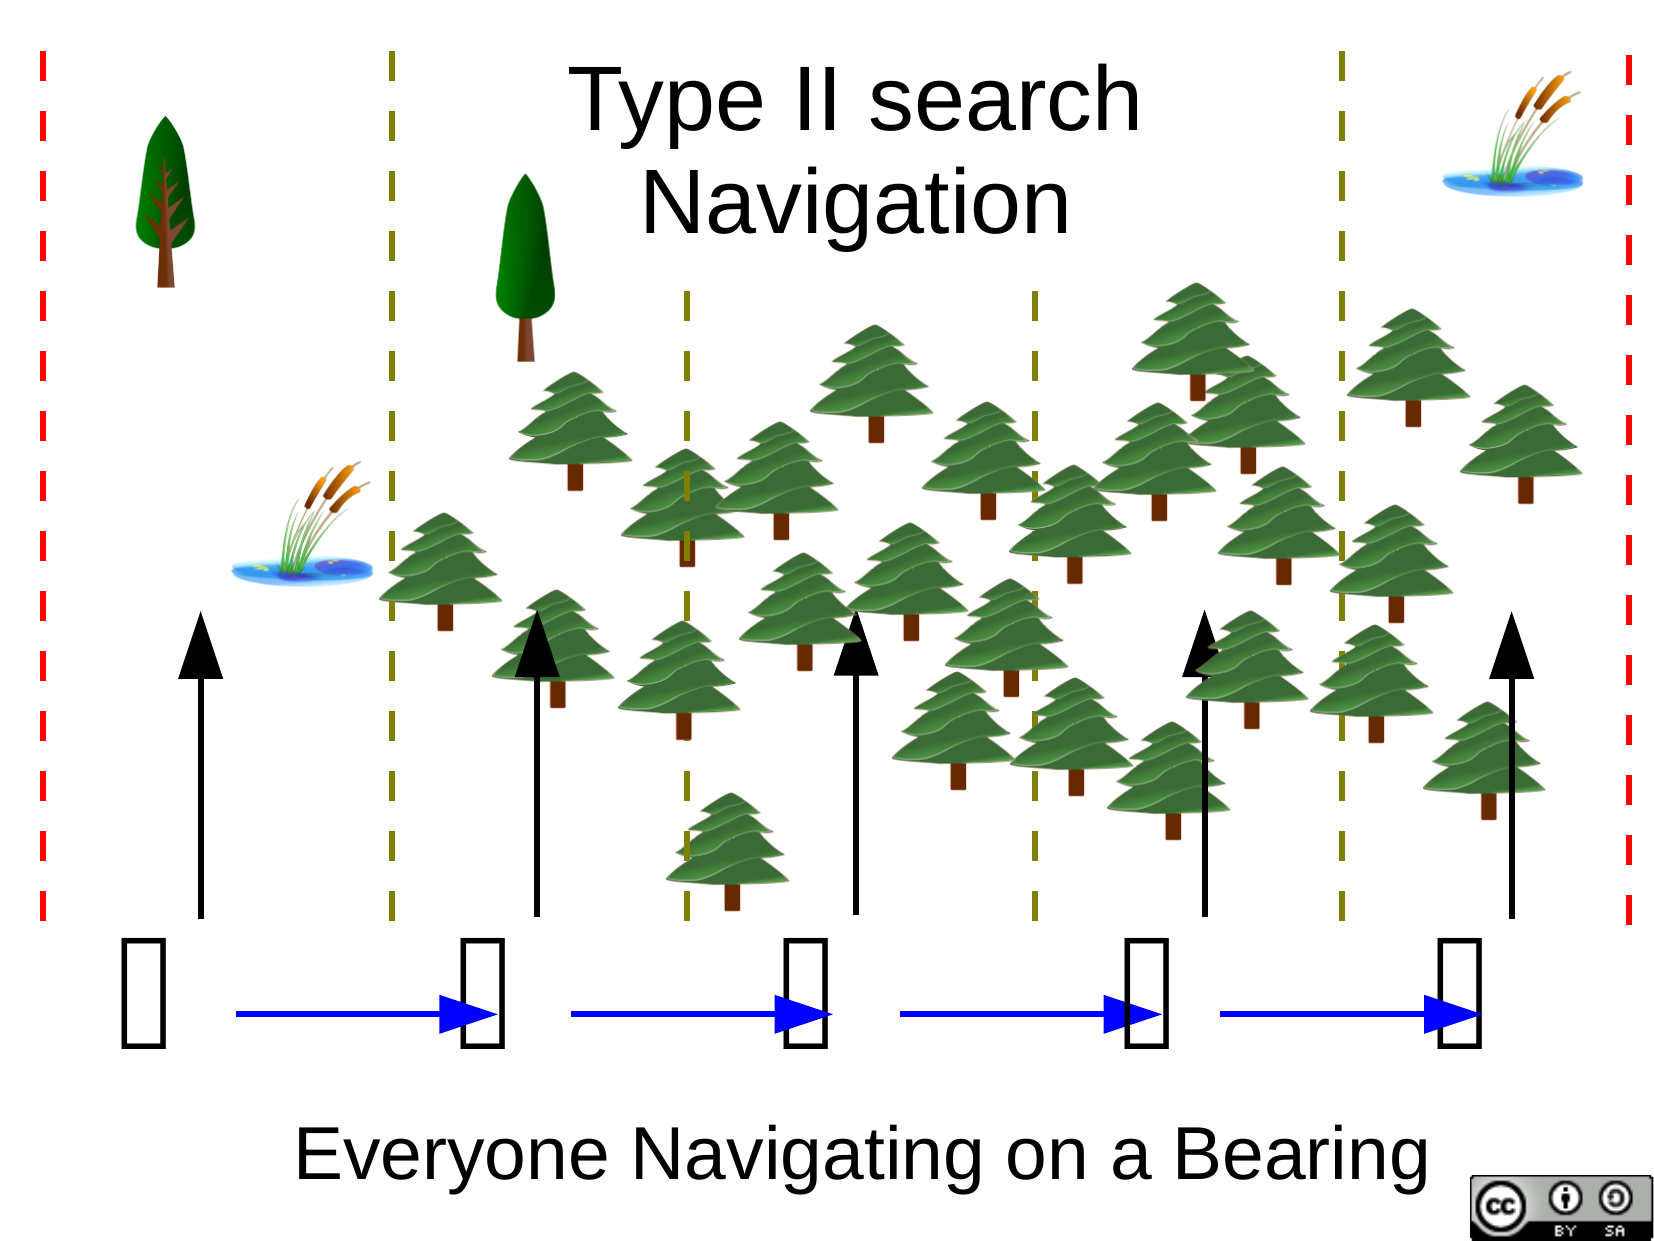

# Type II search Navigation





Everyone Navigating on a Bearing